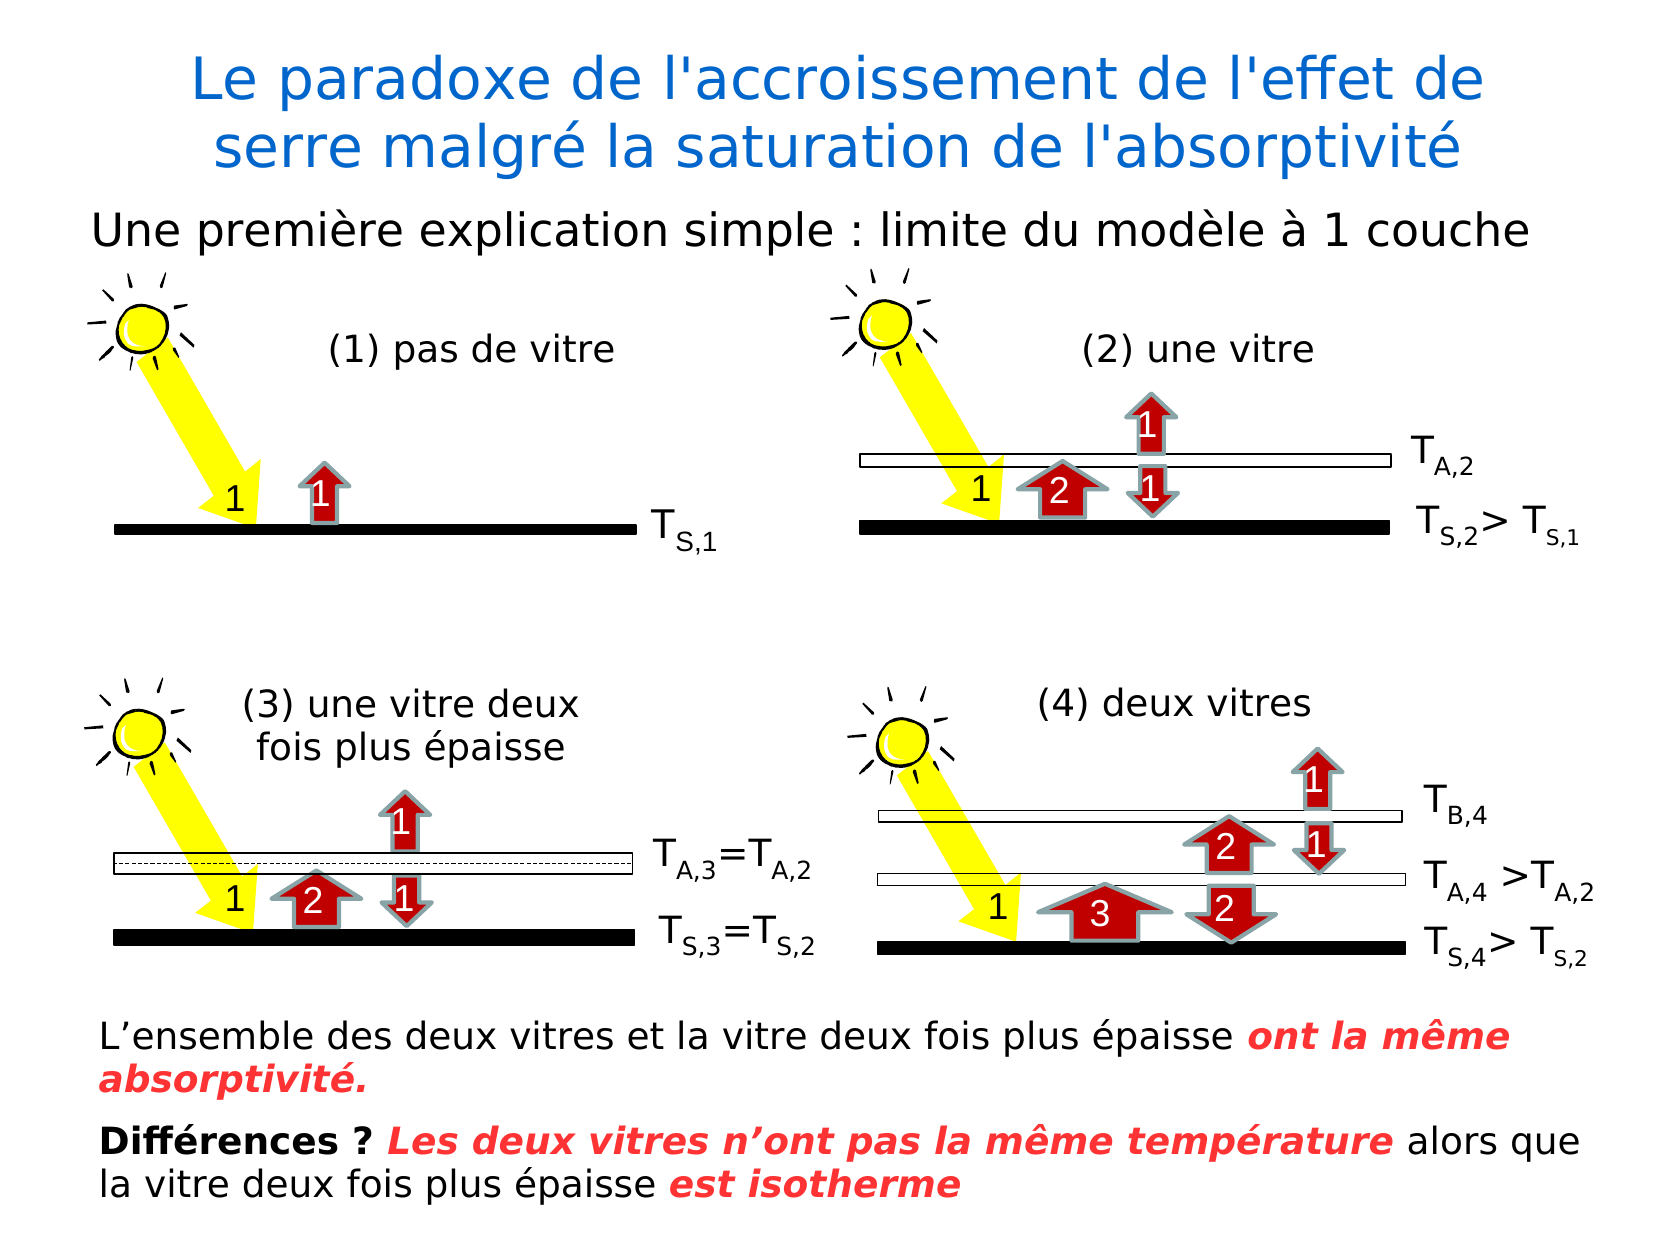

Le paradoxe de l'accroissement de l'effet de serre malgré la saturation de l'absorptivité
Une première explication simple : limite du modèle à 1 couche
1
TA,2
1
1
2
TS,2> TS,1
1
1
TS,1
(1) pas de vitre
(2) une vitre
(4) deux vitres
1
TB,4
1
2
TA,4 >TA,2
1
2
3
TS,4> TS,2
(3) une vitre deux fois plus épaisse
1
TA,3=TA,2
1
1
2
TS,3=TS,2
L’ensemble des deux vitres et la vitre deux fois plus épaisse ont la même absorptivité.
Différences ? Les deux vitres n’ont pas la même température alors que la vitre deux fois plus épaisse est isotherme